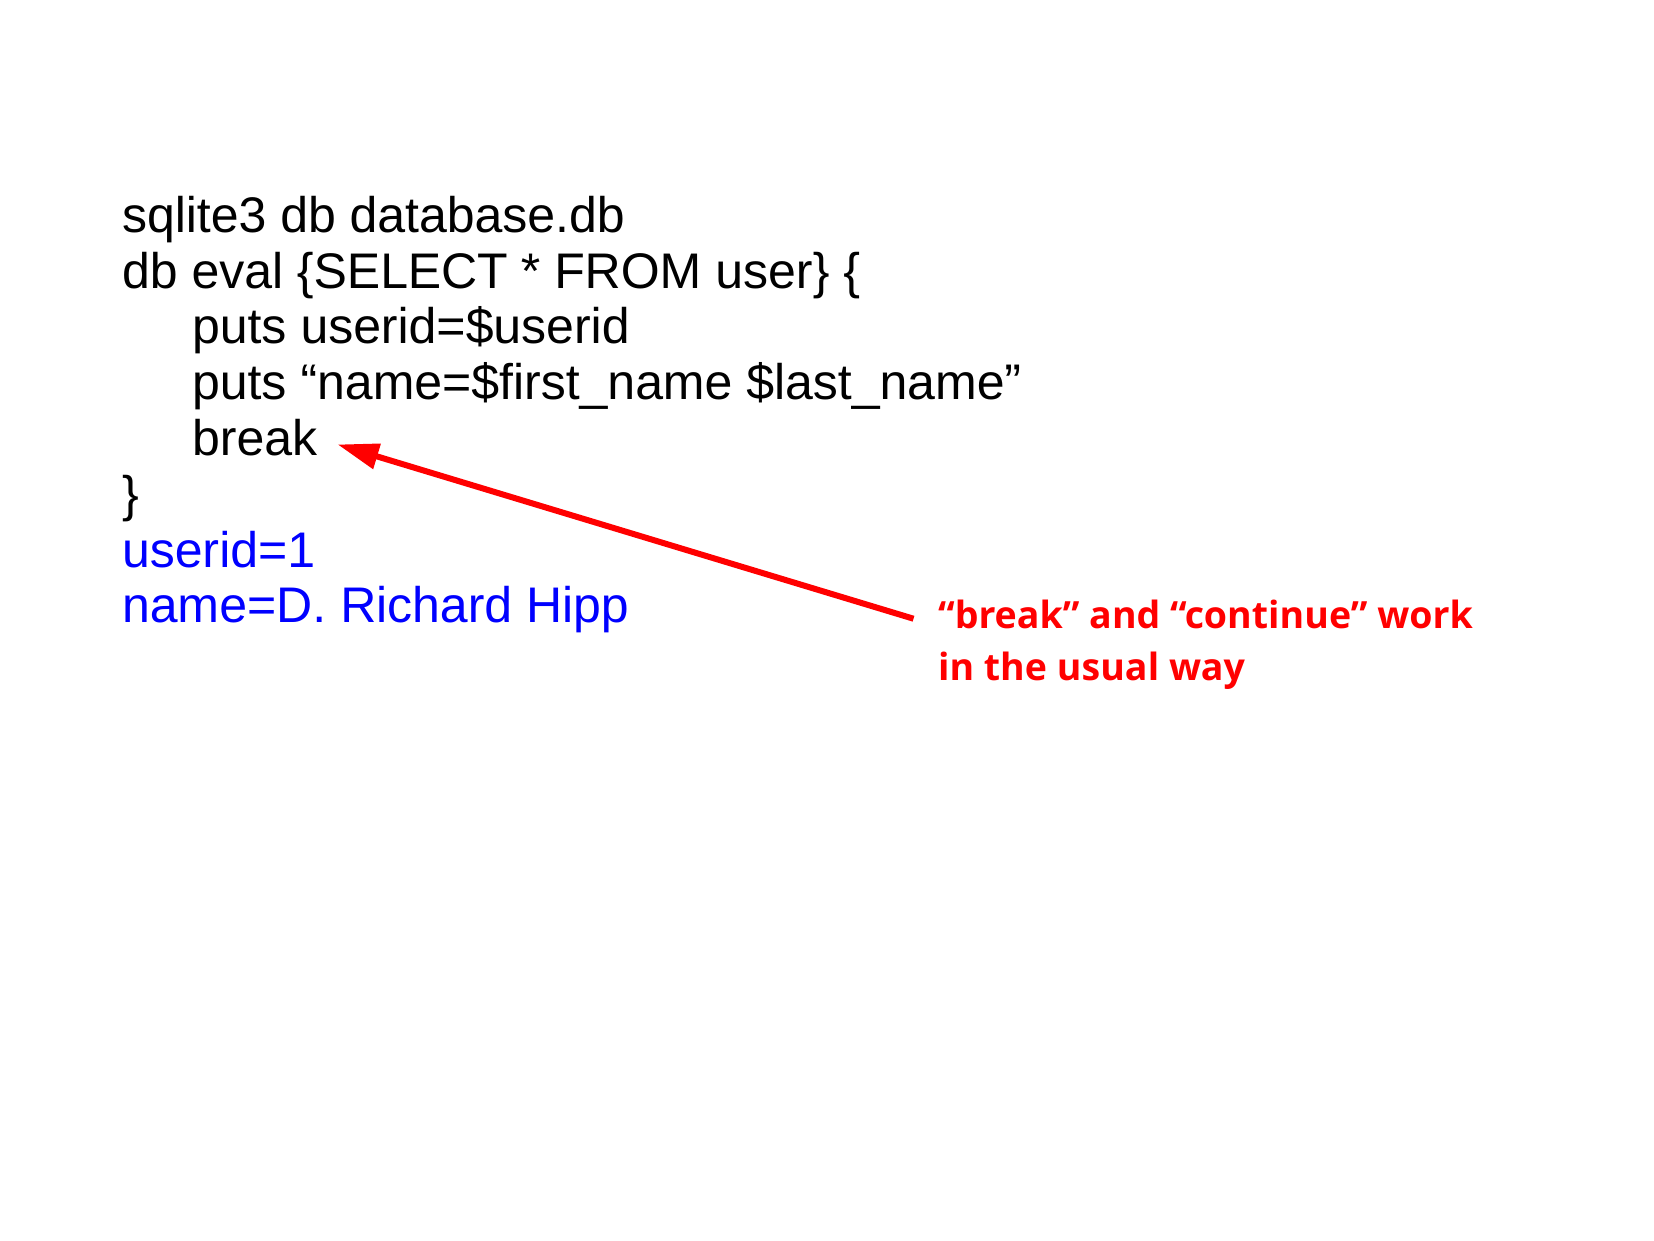

sqlite3 db database.db
db eval {SELECT * FROM user} {
 puts userid=$userid
 puts “name=$first_name $last_name”
 break
}
userid=1
name=D. Richard Hipp
“break” and “continue” work
in the usual way